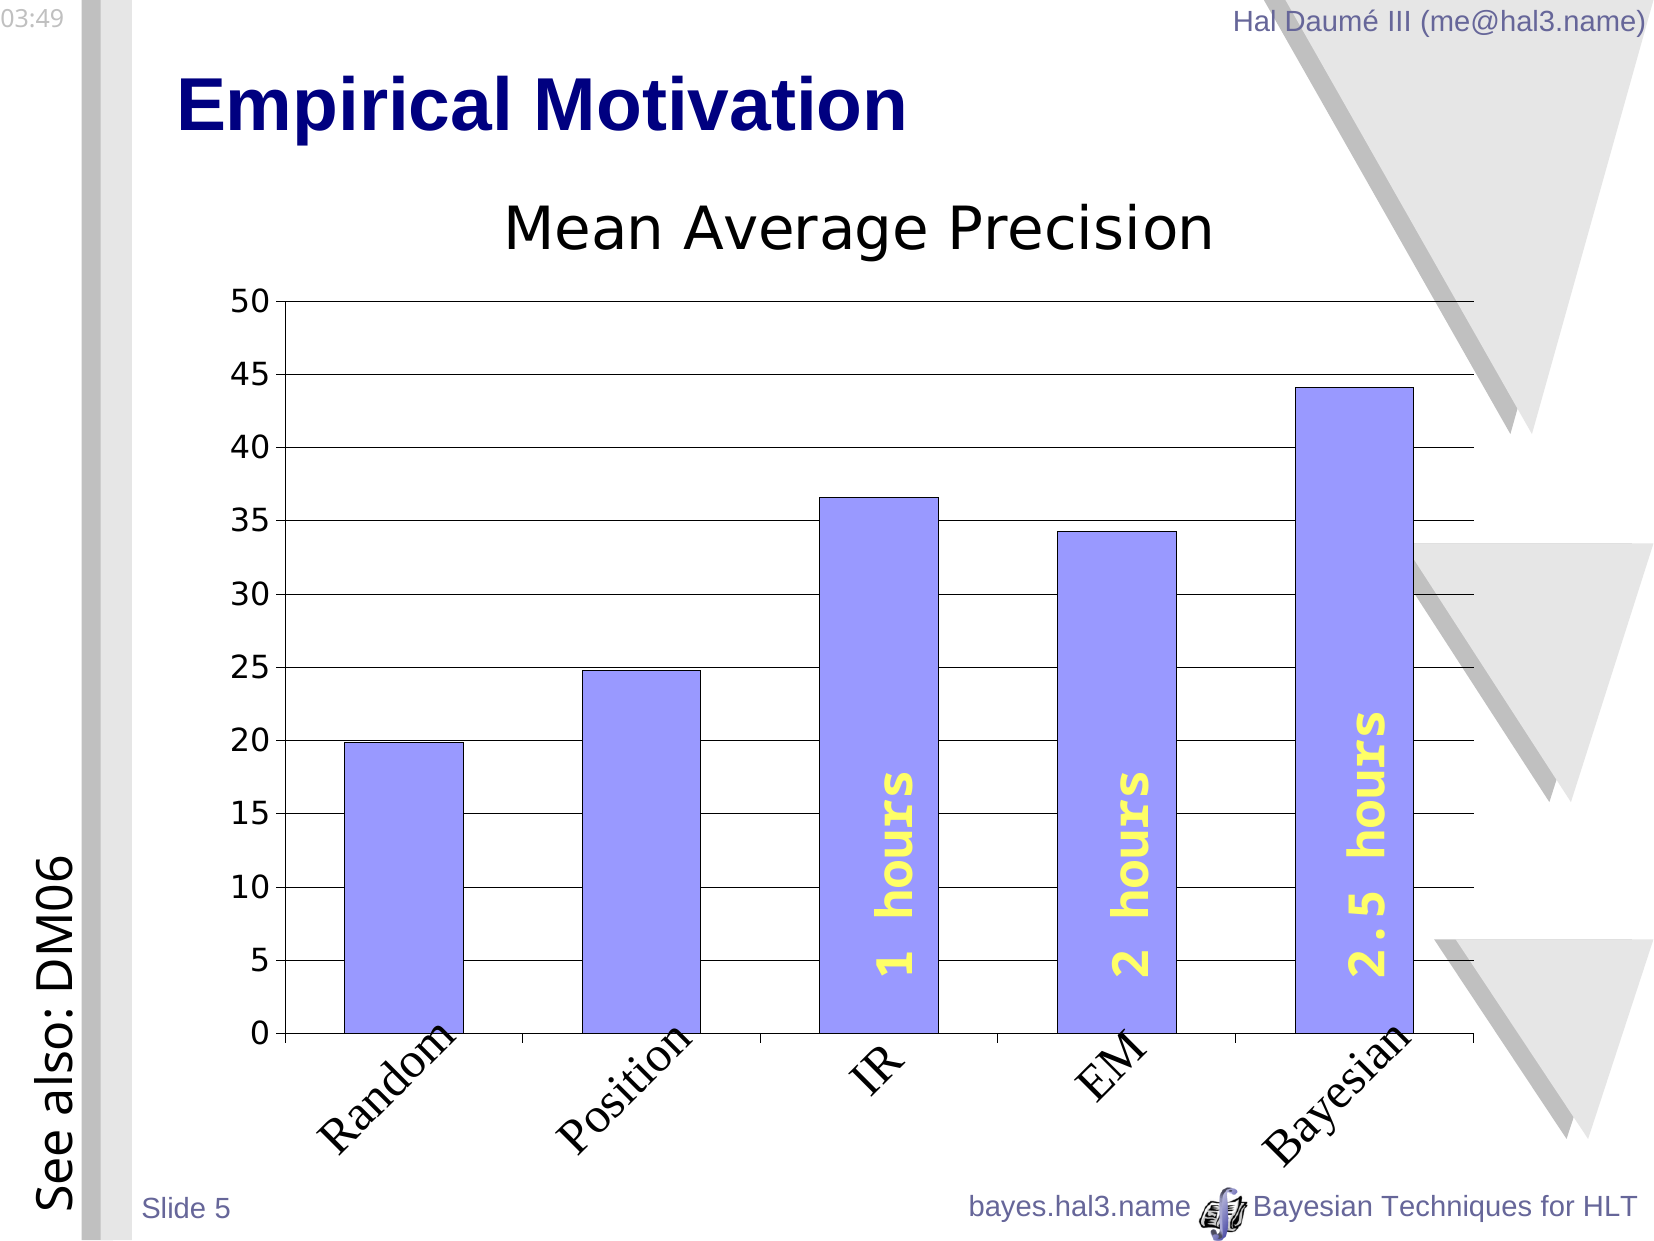

# Empirical Motivation
### Chart: Mean Average Precision
| Category | |
|---|---|
| None | 19.9 |
| None | 24.8 |
| None | 36.6 |
| None | 34.3 |
| None | 44.1 |2.5 hours
1 hours
2 hours
See also: DM06
IR
EM
Random
Position
Bayesian